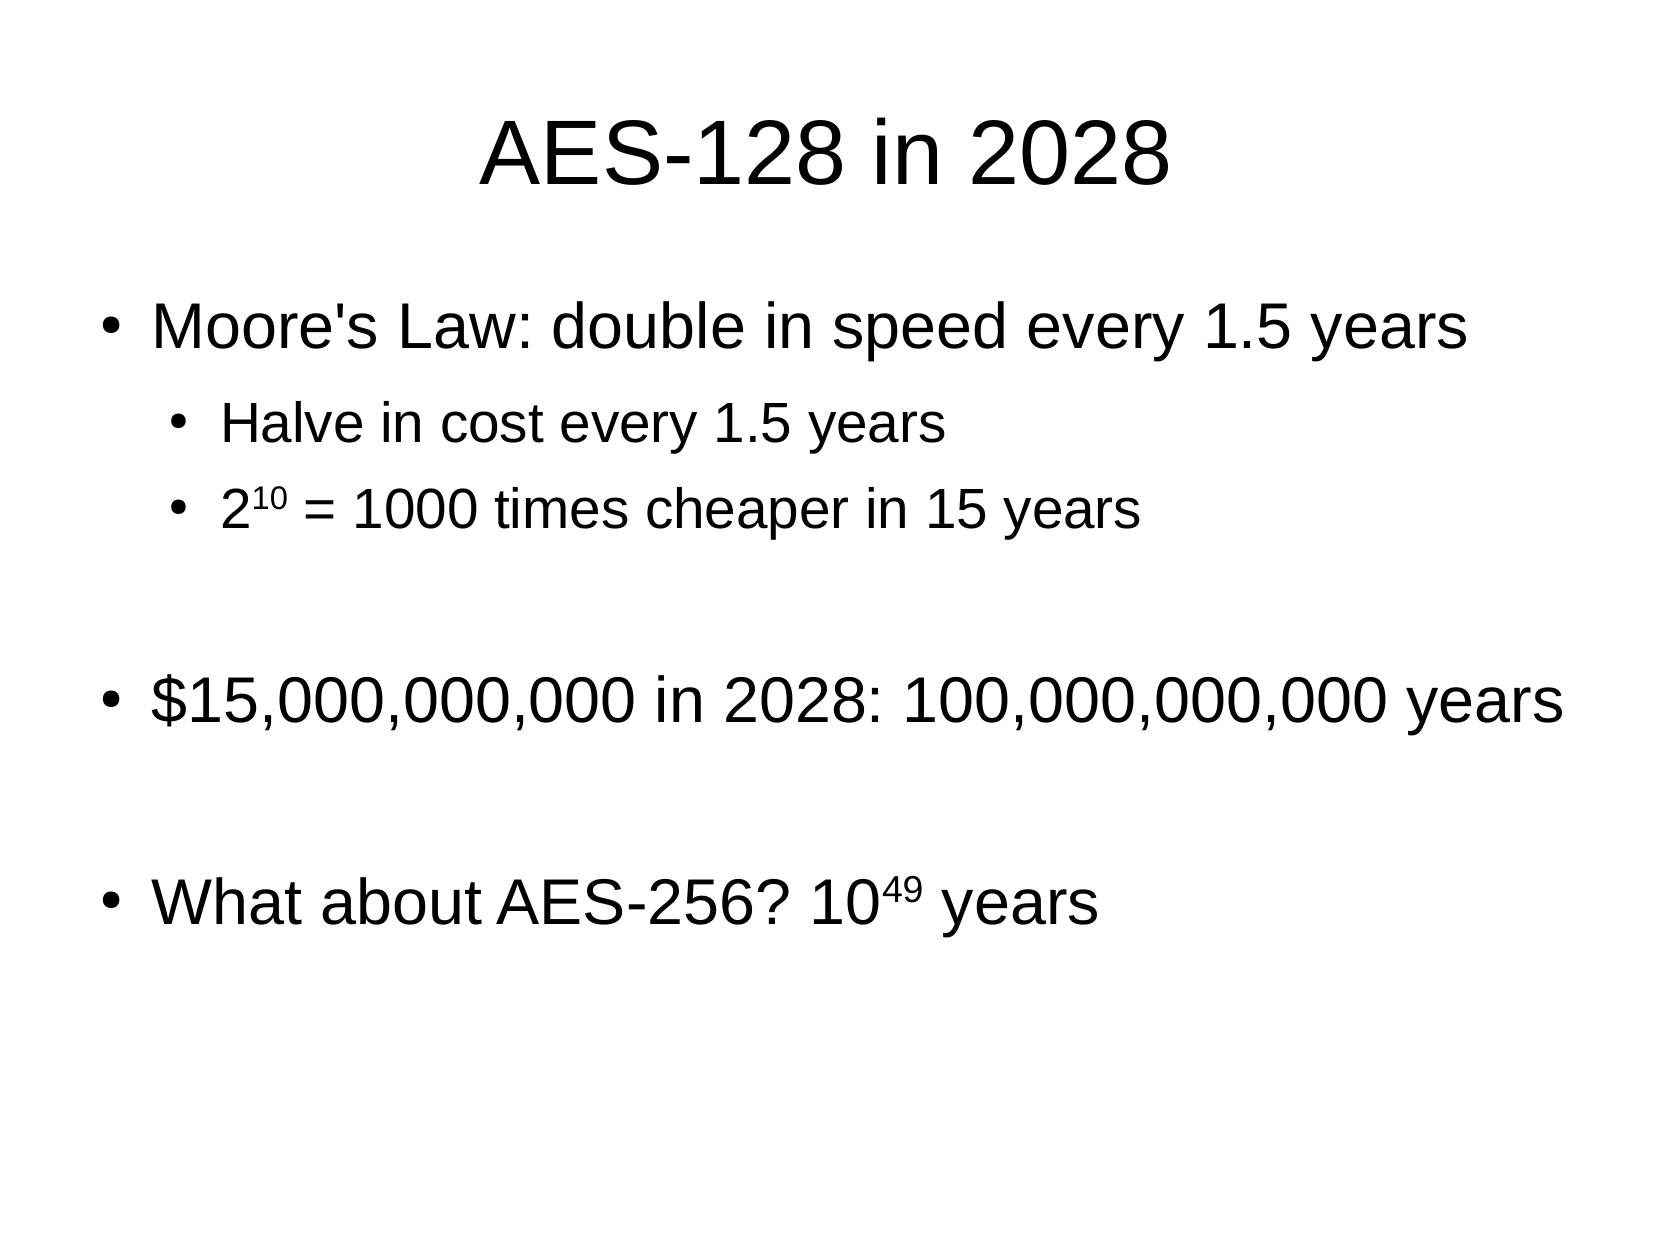

# AES-128 in 2028
Moore's Law: double in speed every 1.5 years
Halve in cost every 1.5 years
210 = 1000 times cheaper in 15 years
$15,000,000,000 in 2028: 100,000,000,000 years
What about AES-256? 1049 years